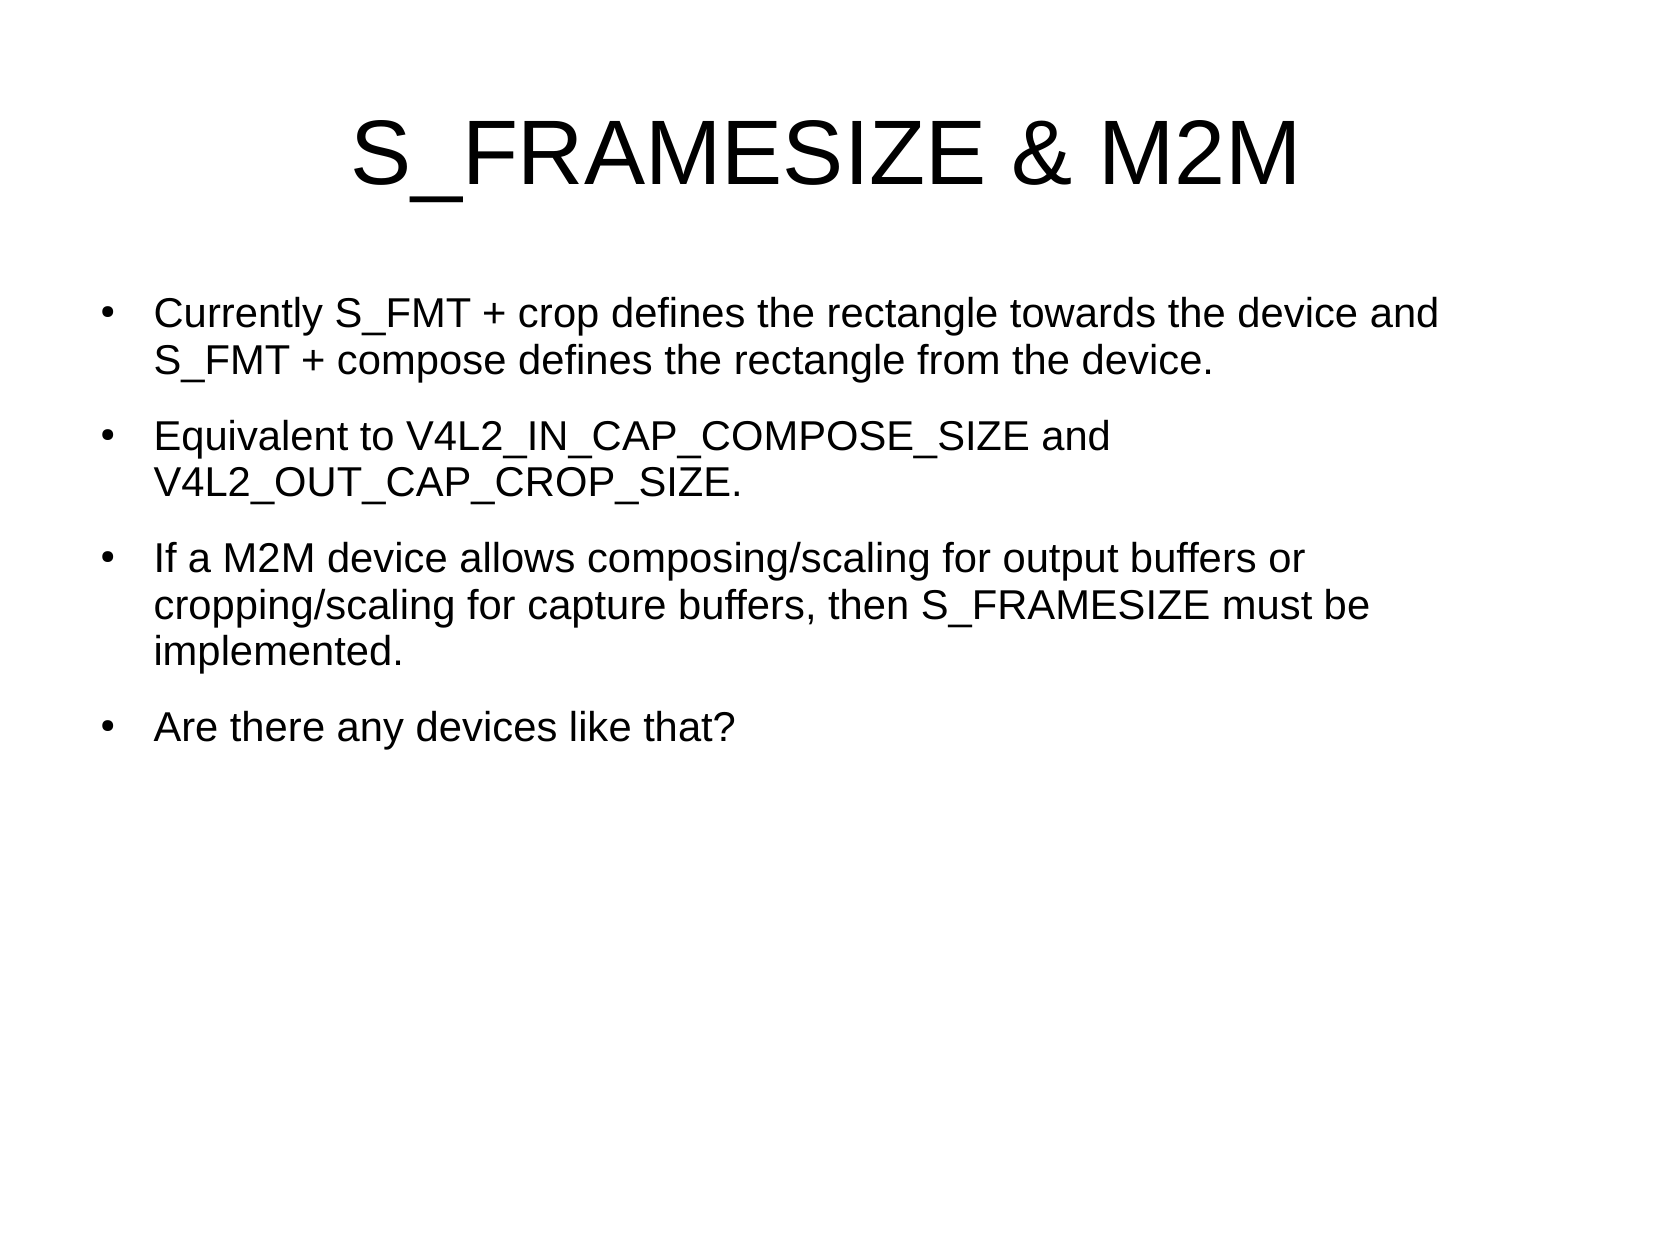

# S_FRAMESIZE & M2M
Currently S_FMT + crop defines the rectangle towards the device and S_FMT + compose defines the rectangle from the device.
Equivalent to V4L2_IN_CAP_COMPOSE_SIZE and V4L2_OUT_CAP_CROP_SIZE.
If a M2M device allows composing/scaling for output buffers or cropping/scaling for capture buffers, then S_FRAMESIZE must be implemented.
Are there any devices like that?